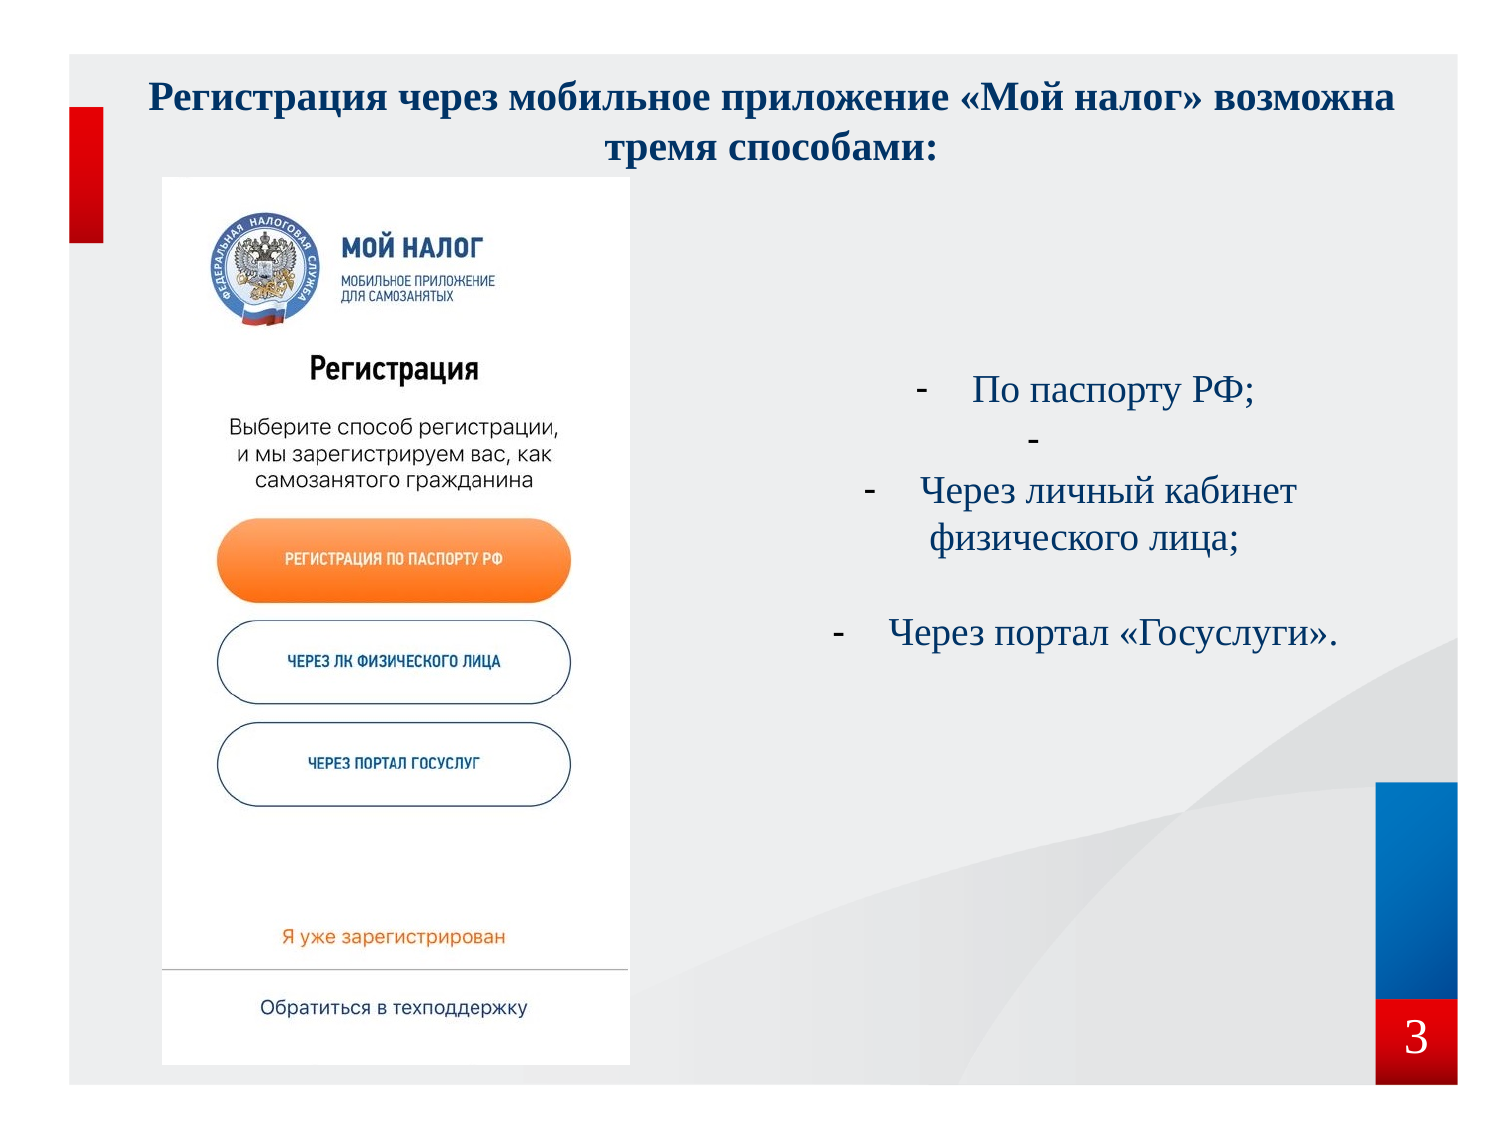

Регистрация через мобильное приложение «Мой налог» возможна тремя способами:
По паспорту РФ;
Через личный кабинет
физического лица;
Через портал «Госуслуги».
3